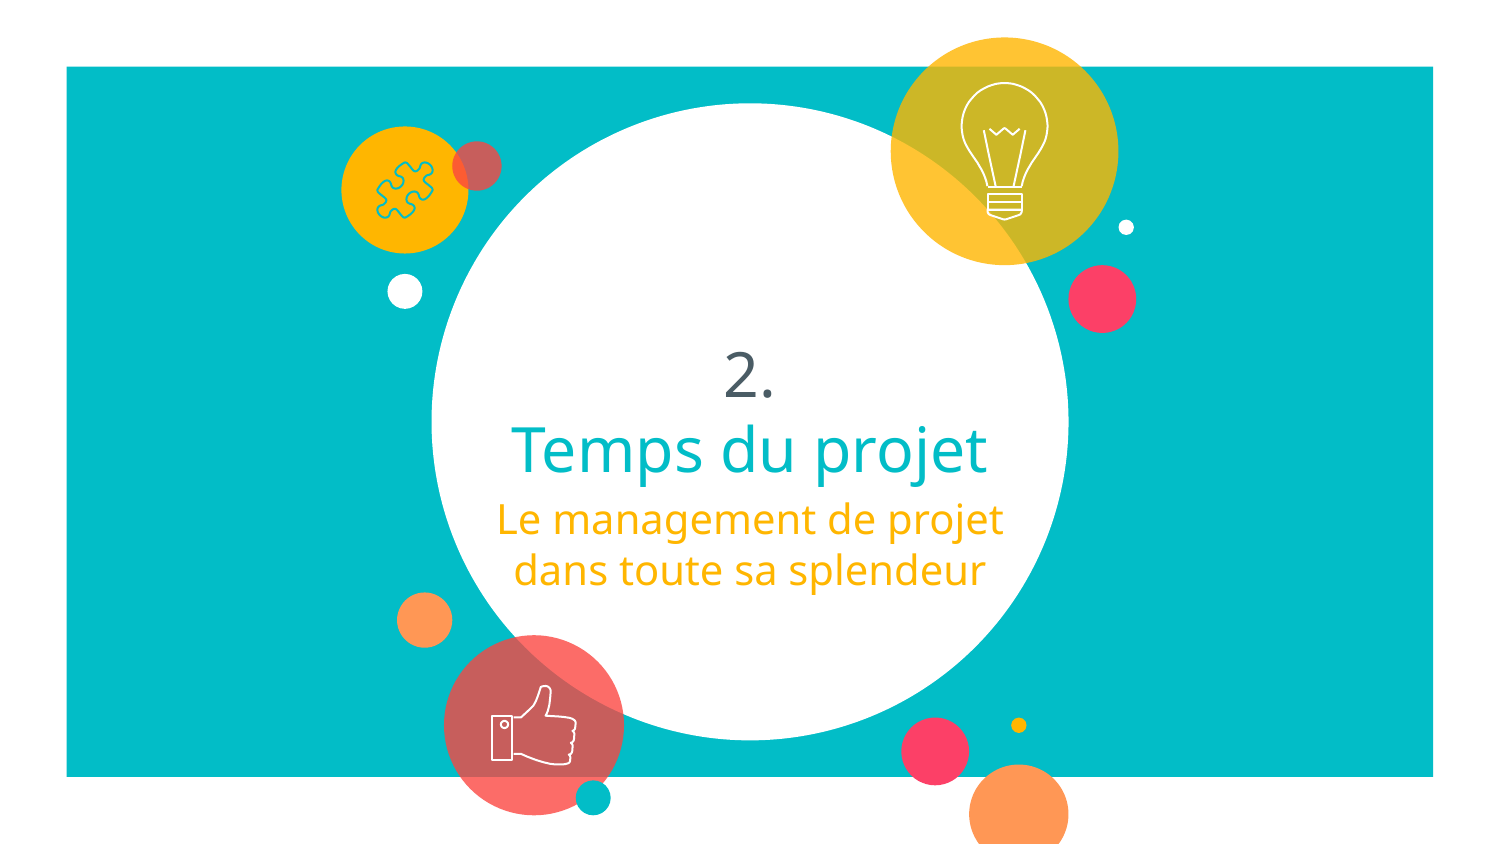

# 2. Temps du projet
Le management de projet dans toute sa splendeur